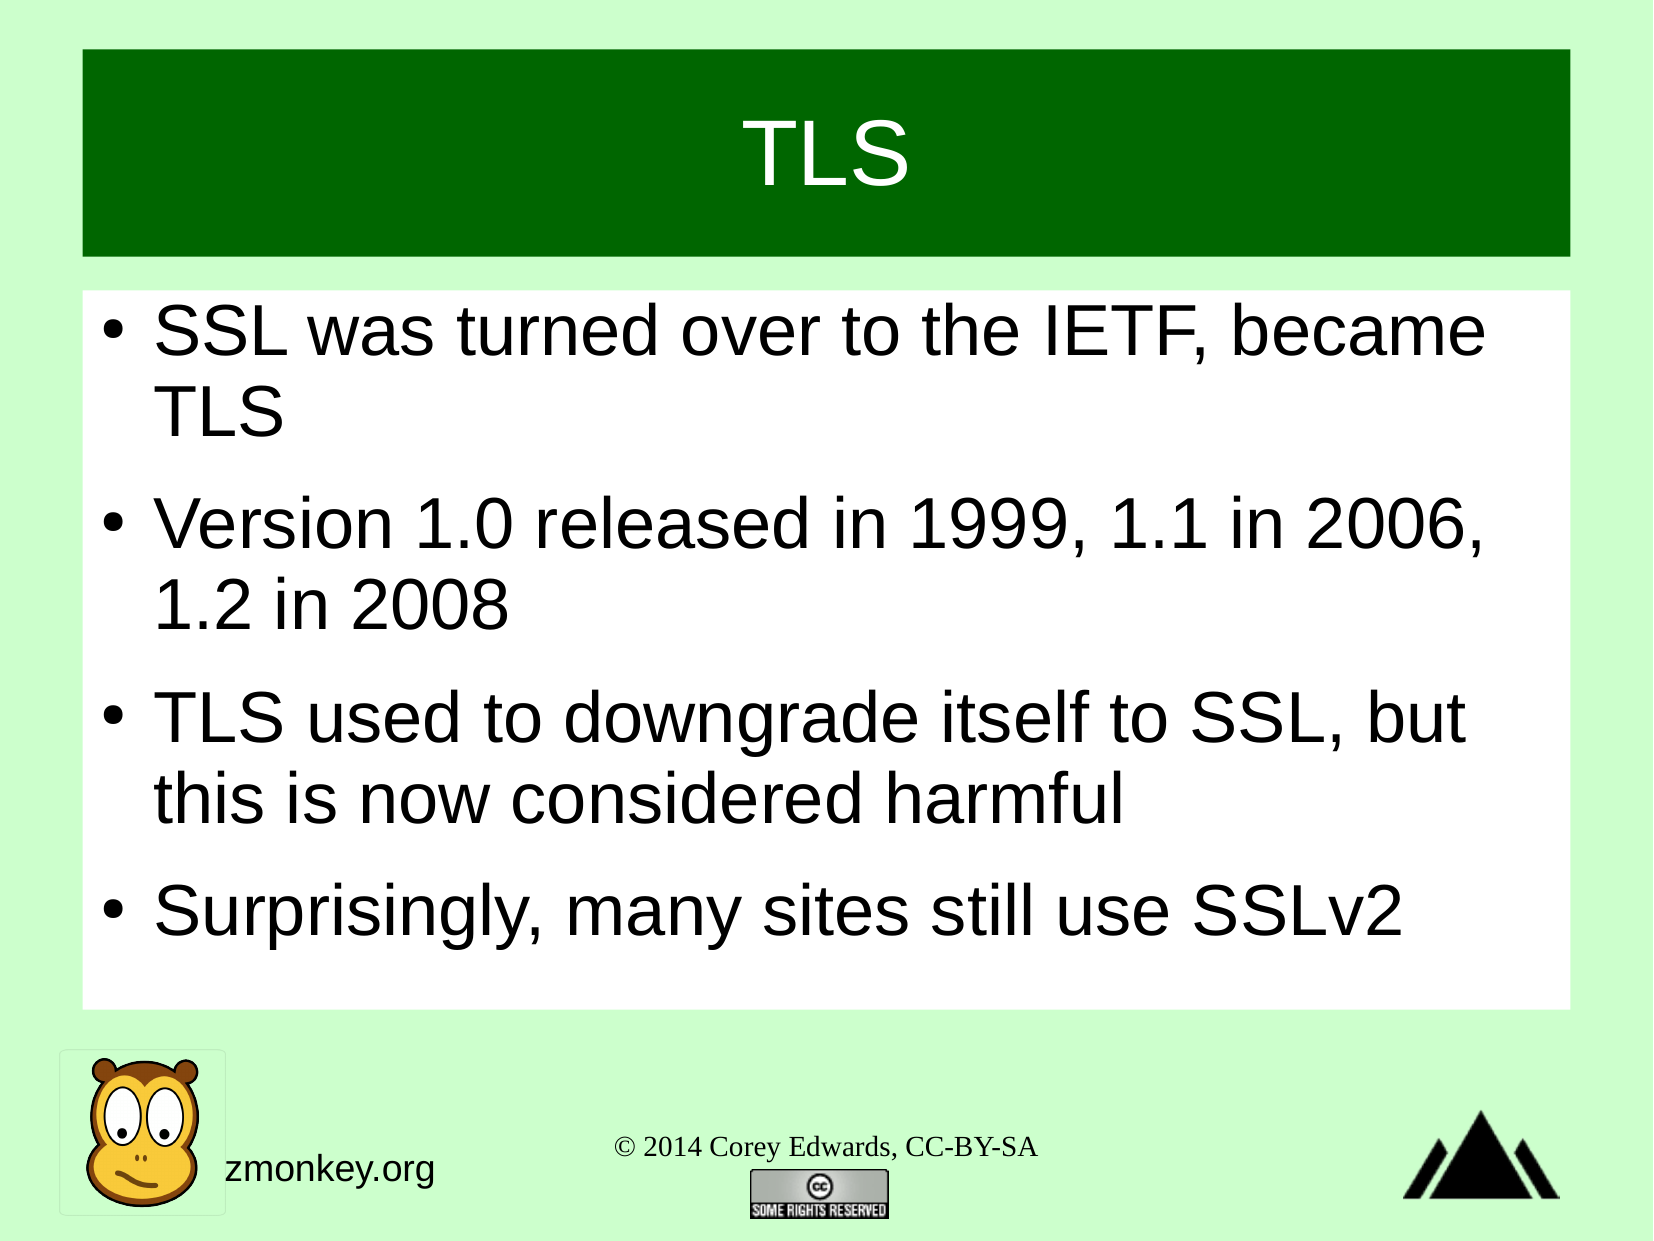

# TLS
SSL was turned over to the IETF, became TLS
Version 1.0 released in 1999, 1.1 in 2006, 1.2 in 2008
TLS used to downgrade itself to SSL, but this is now considered harmful
Surprisingly, many sites still use SSLv2